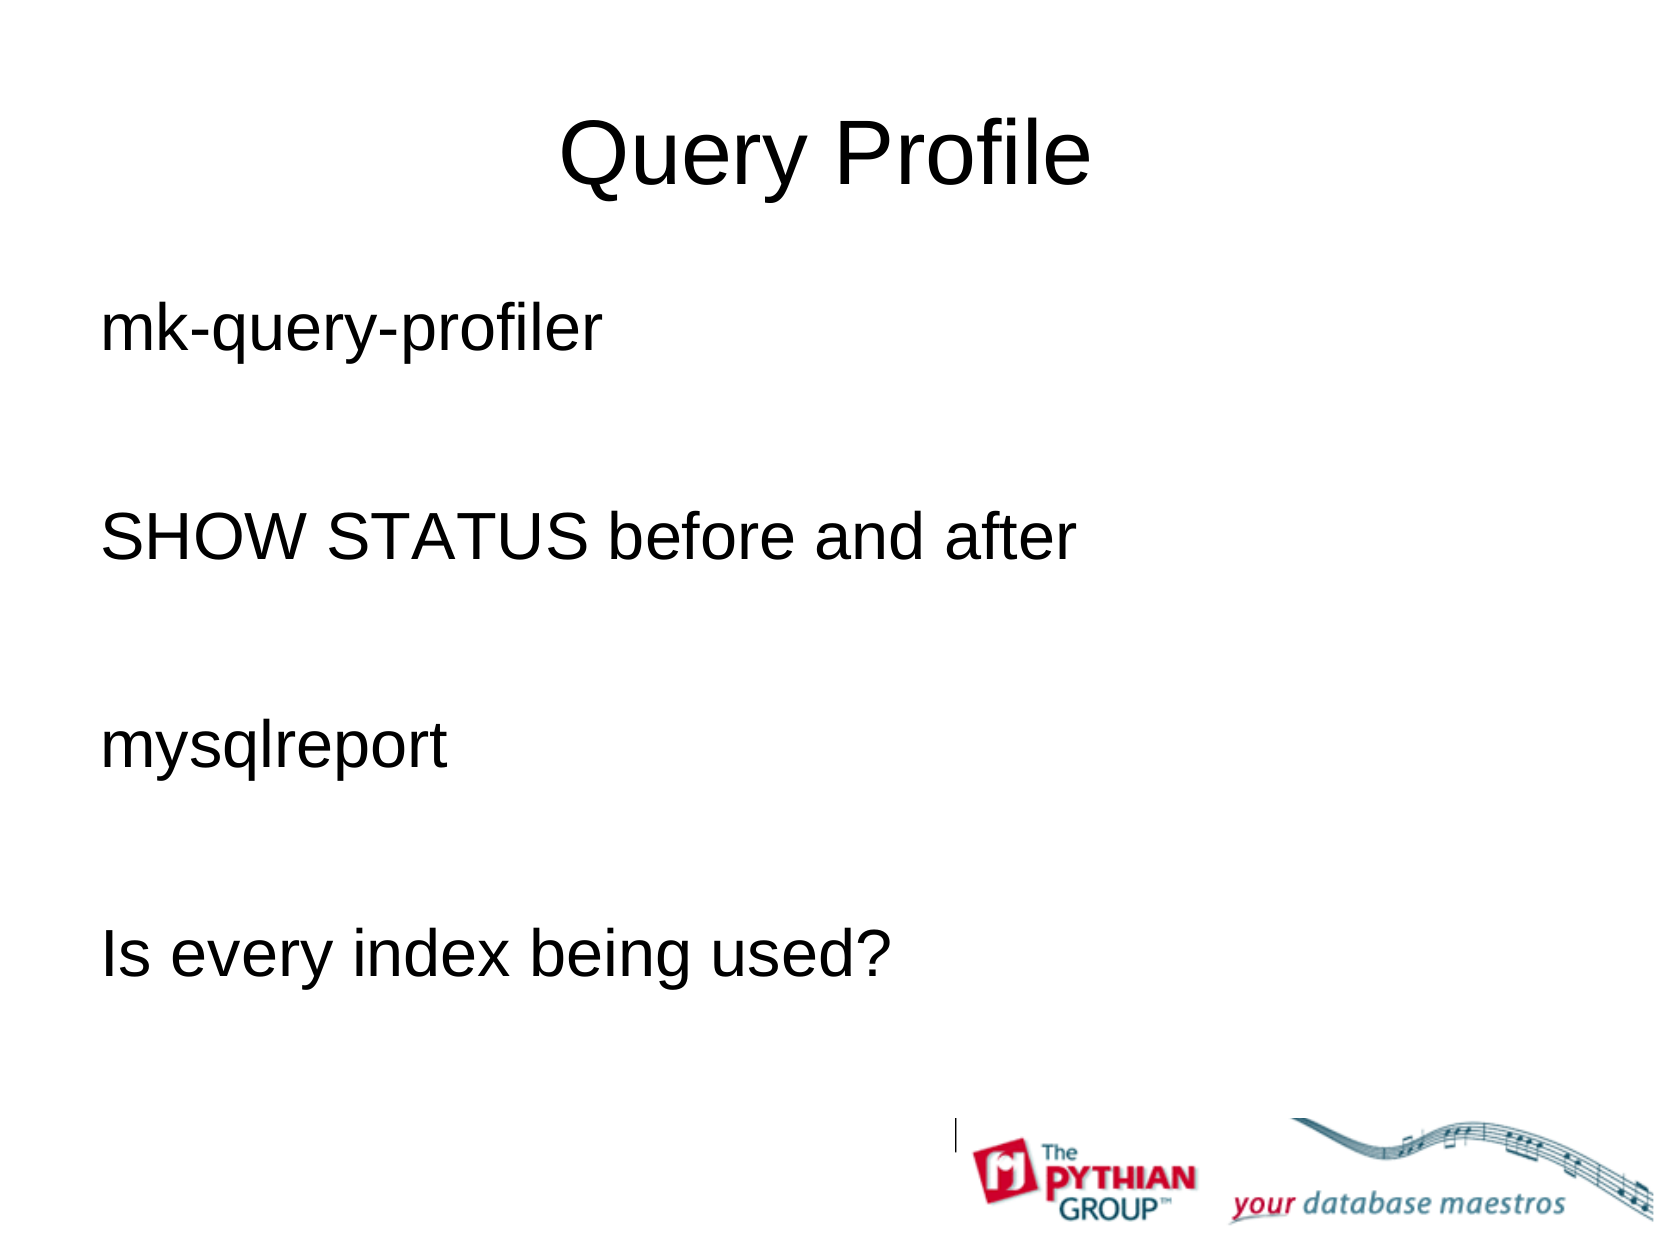

# Query Profile
mk-query-profiler
SHOW STATUS before and after
mysqlreport
Is every index being used?